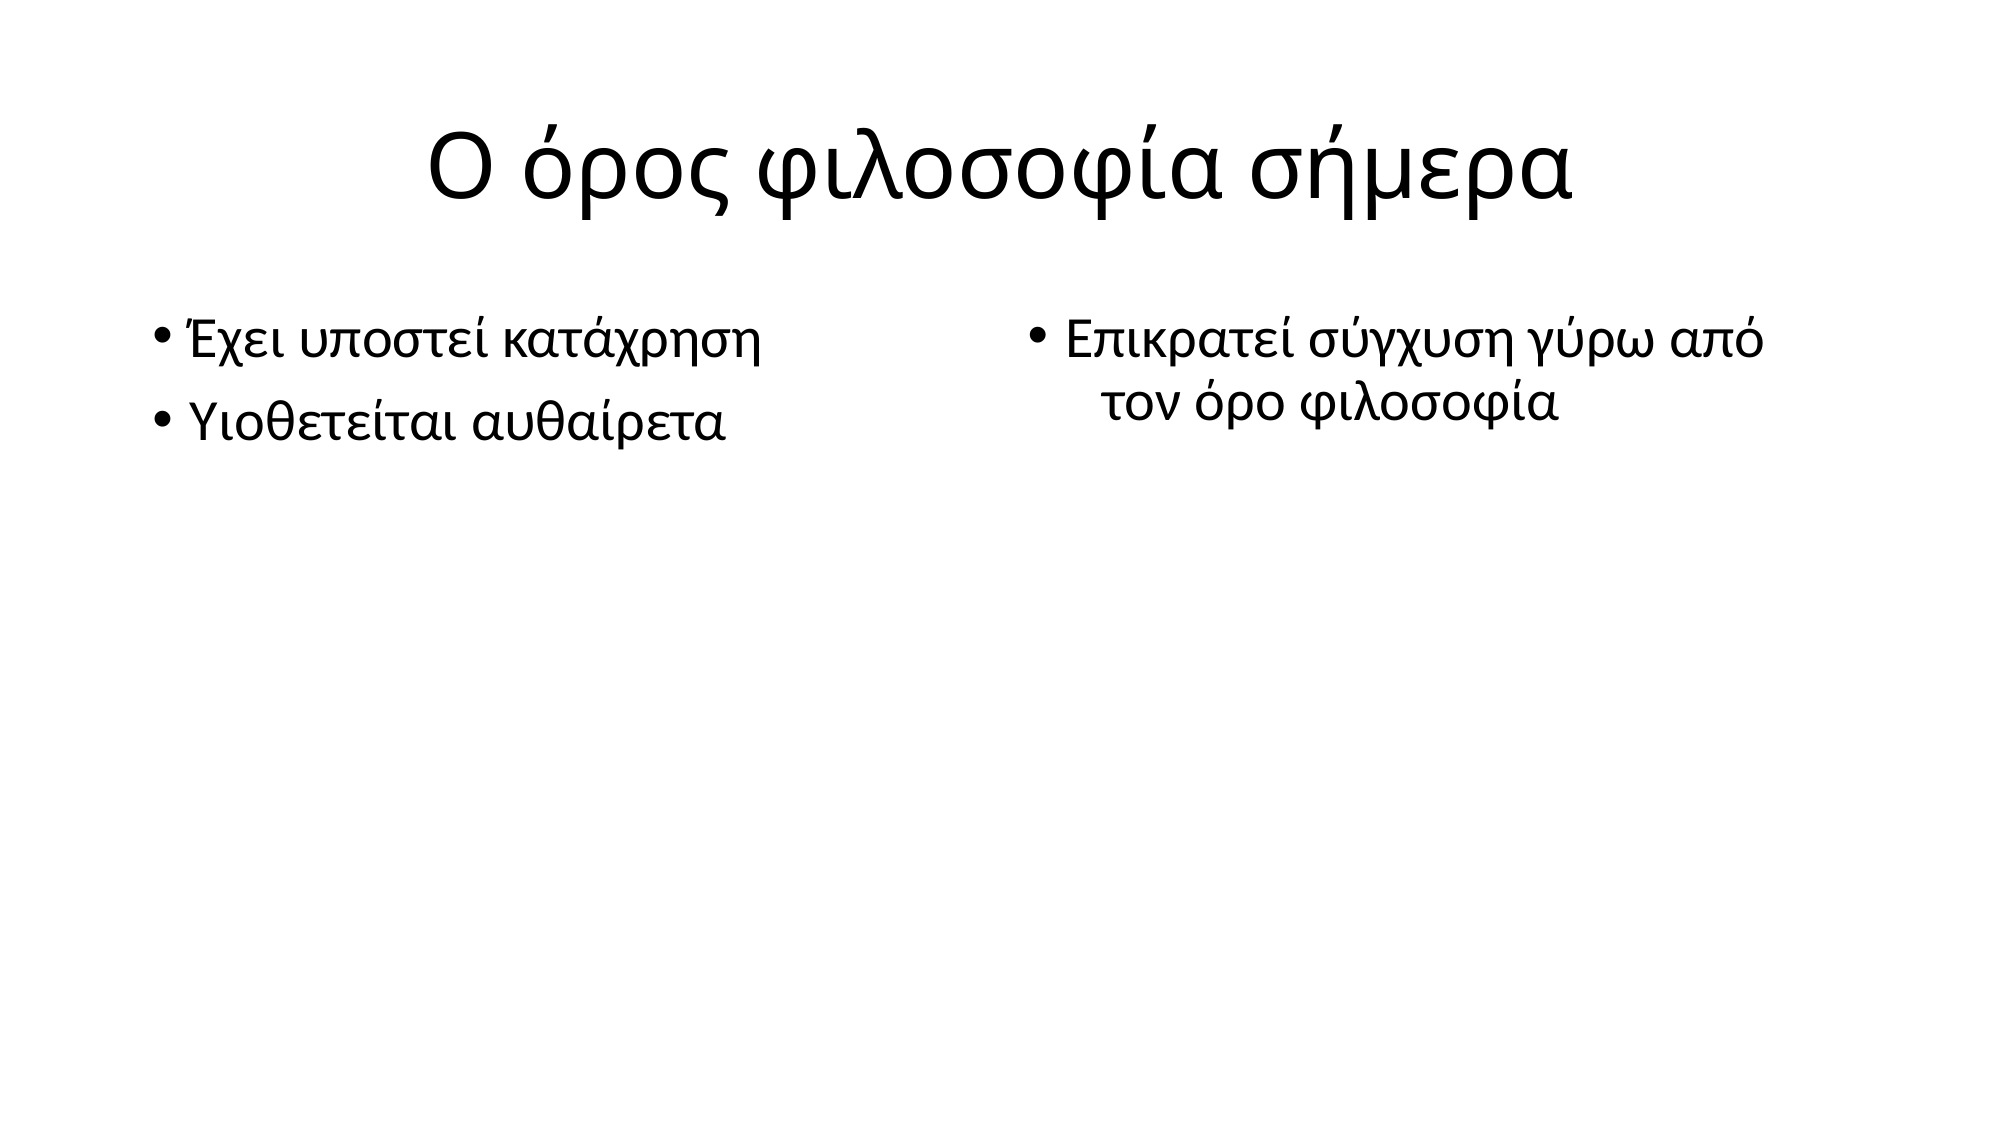

# Ο όρος φιλοσοφία σήμερα
Έχει υποστεί κατάχρηση
Υιοθετείται αυθαίρετα
Επικρατεί σύγχυση γύρω από τον όρο φιλοσοφία